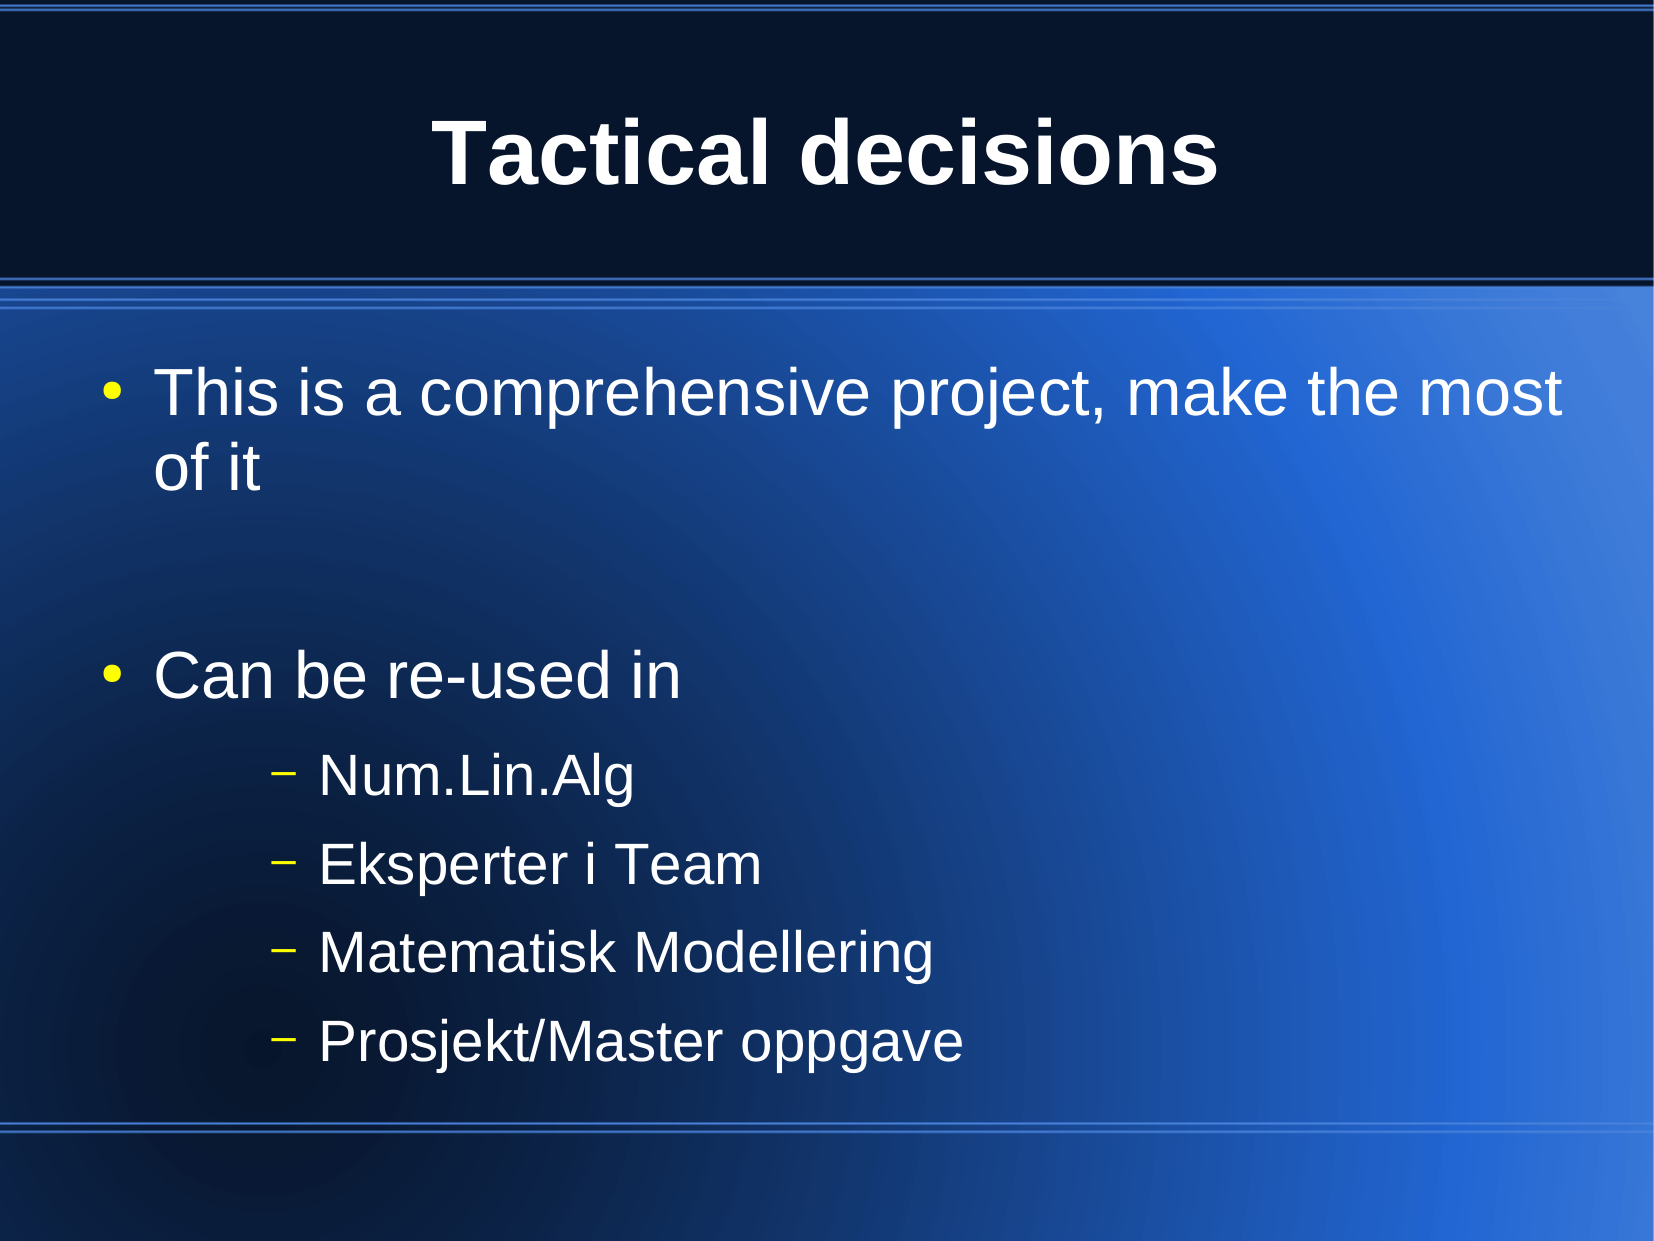

# Tactical decisions
This is a comprehensive project, make the most of it
Can be re-used in
Num.Lin.Alg
Eksperter i Team
Matematisk Modellering
Prosjekt/Master oppgave